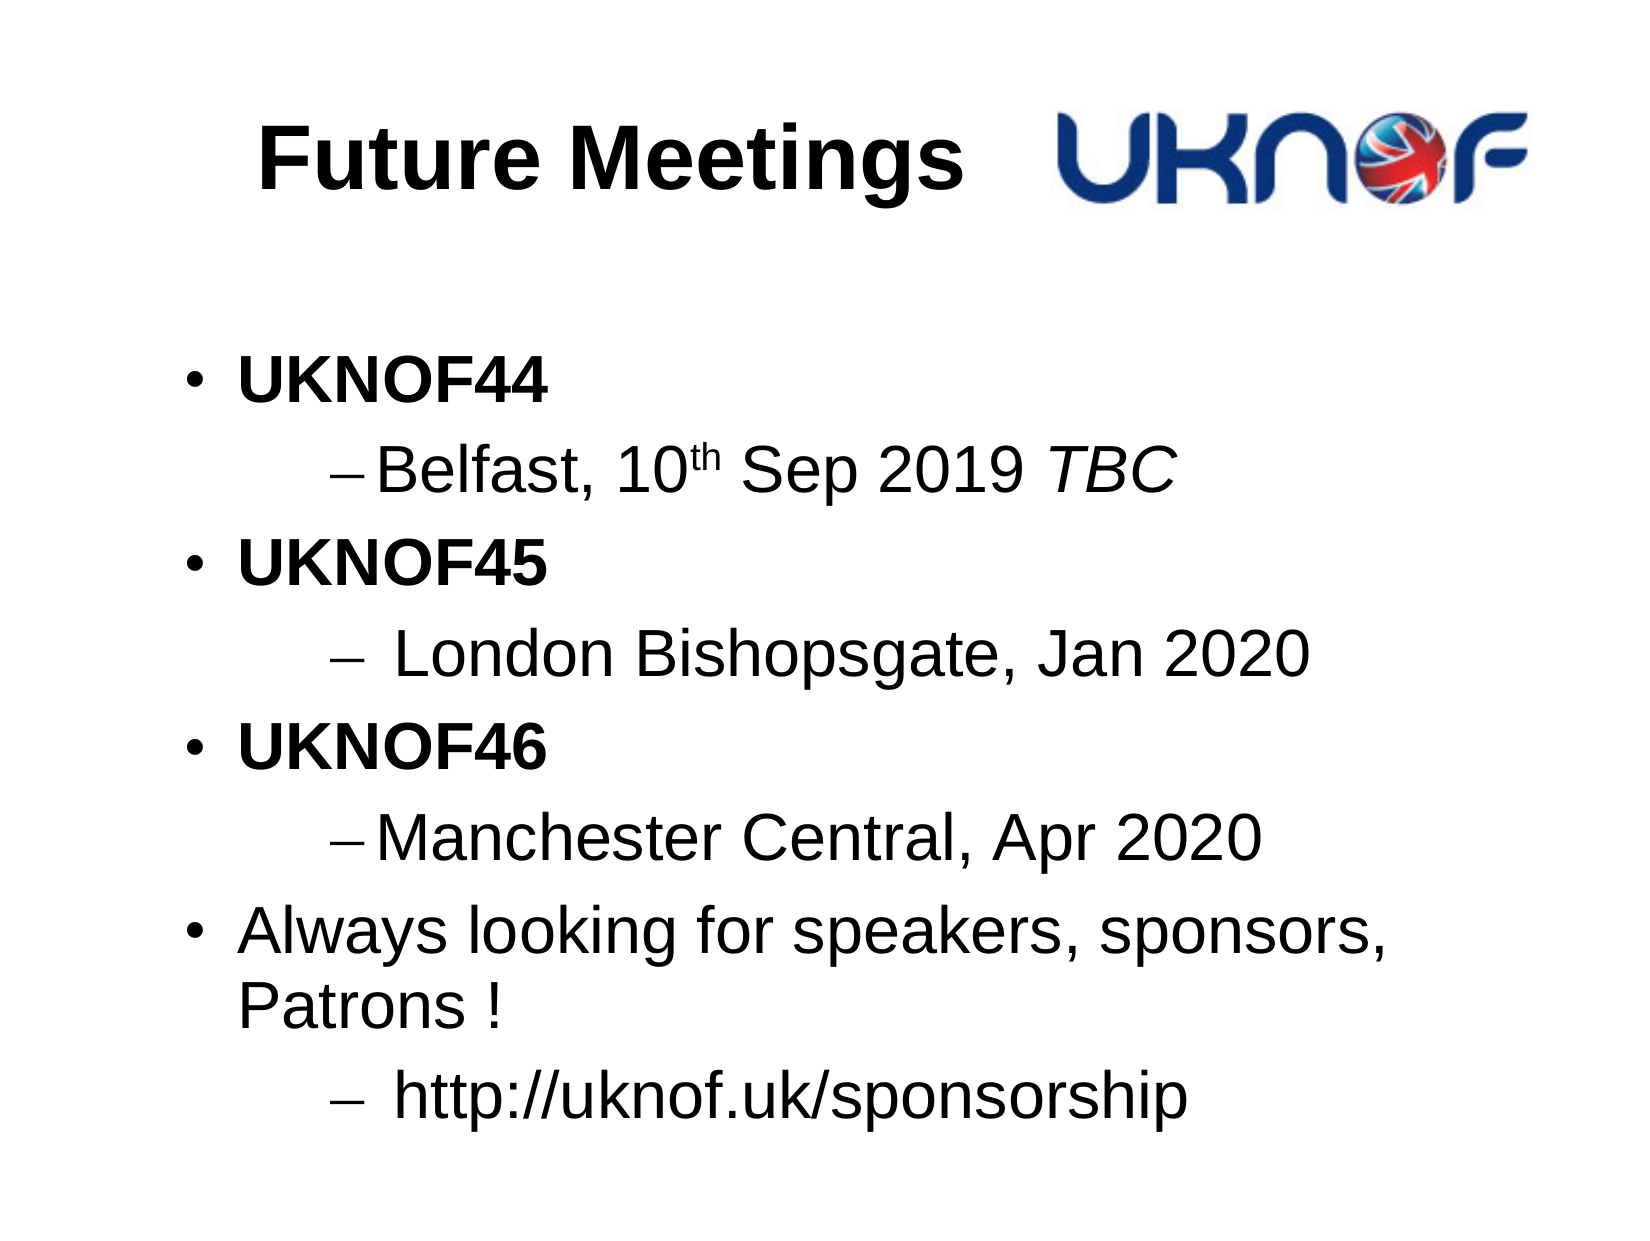

# Future Meetings
UKNOF44
Belfast, 10th Sep 2019 TBC
UKNOF45
 London Bishopsgate, Jan 2020
UKNOF46
Manchester Central, Apr 2020
Always looking for speakers, sponsors, Patrons !
 http://uknof.uk/sponsorship